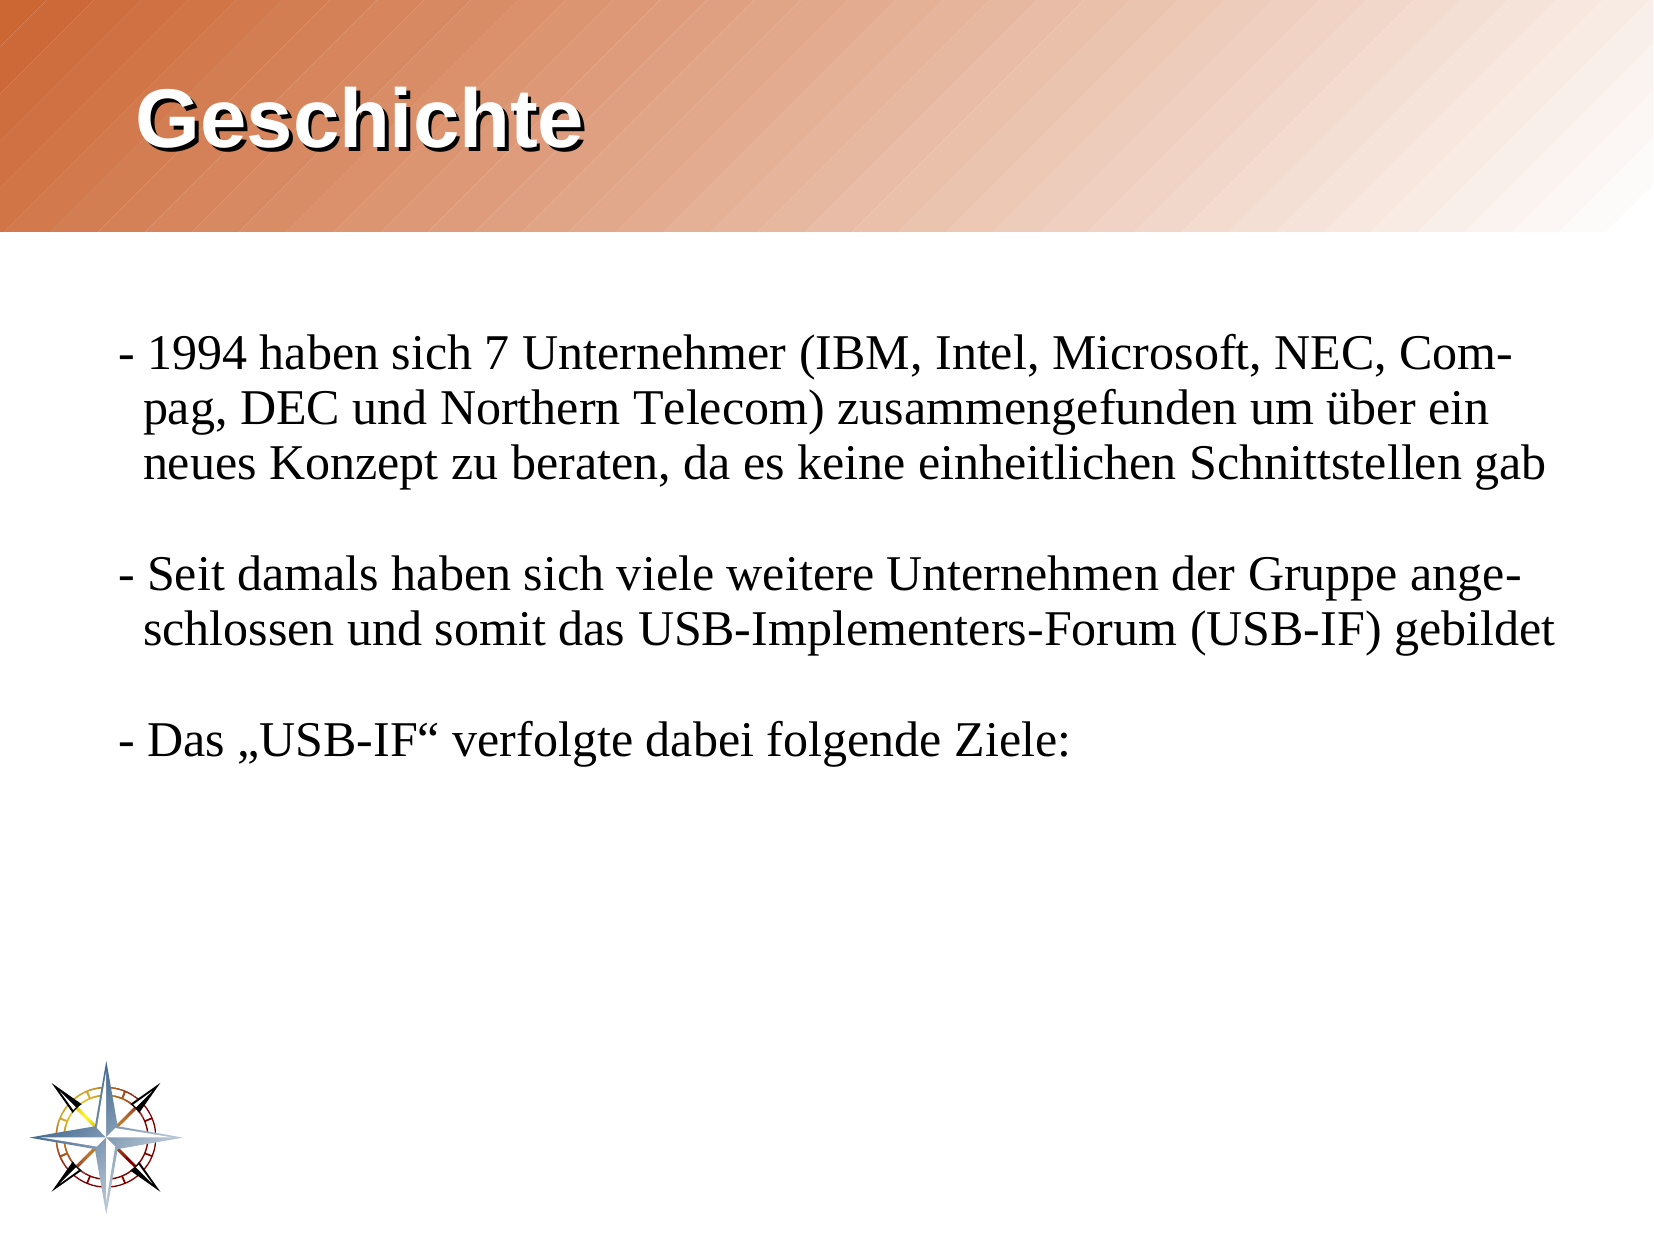

# Geschichte
- 1994 haben sich 7 Unternehmer (IBM, Intel, Microsoft, NEC, Com-
 pag, DEC und Northern Telecom) zusammengefunden um über ein
 neues Konzept zu beraten, da es keine einheitlichen Schnittstellen gab
- Seit damals haben sich viele weitere Unternehmen der Gruppe ange-
 schlossen und somit das USB-Implementers-Forum (USB-IF) gebildet
- Das „USB-IF“ verfolgte dabei folgende Ziele: